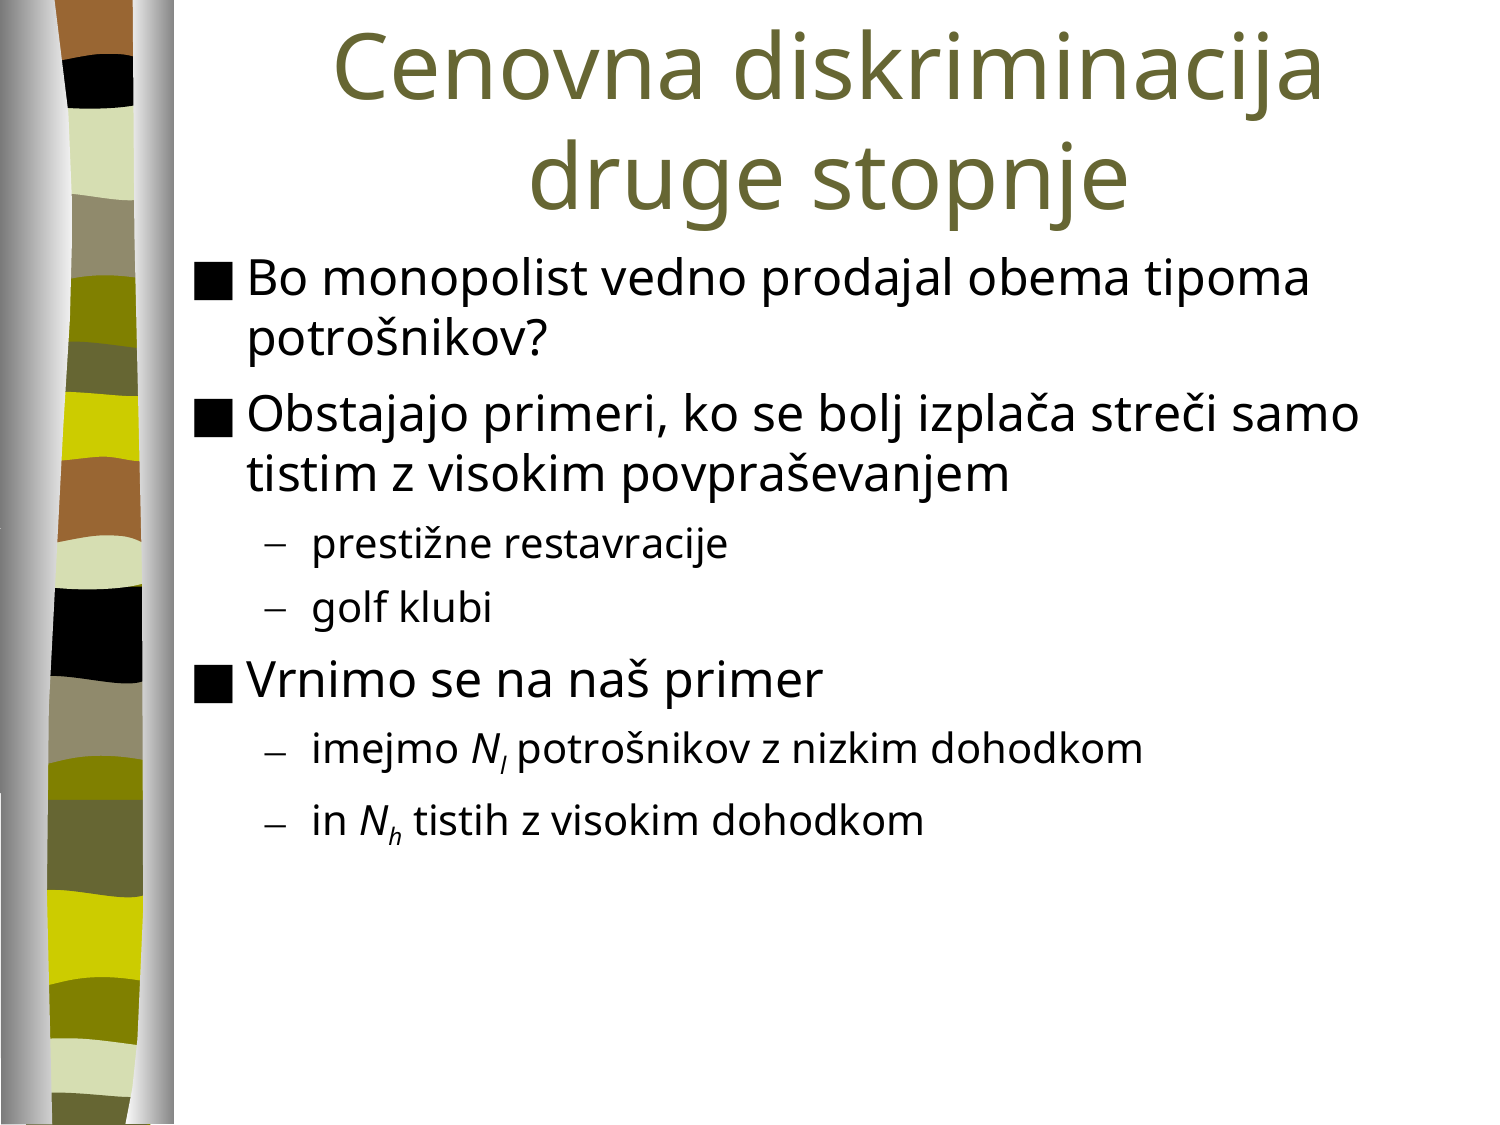

Cenovna diskriminacija druge stopnje
# Bo monopolist vedno prodajal obema tipoma potrošnikov?
Obstajajo primeri, ko se bolj izplača streči samo tistim z visokim povpraševanjem
prestižne restavracije
golf klubi
Vrnimo se na naš primer
imejmo Nl potrošnikov z nizkim dohodkom
in Nh tistih z visokim dohodkom